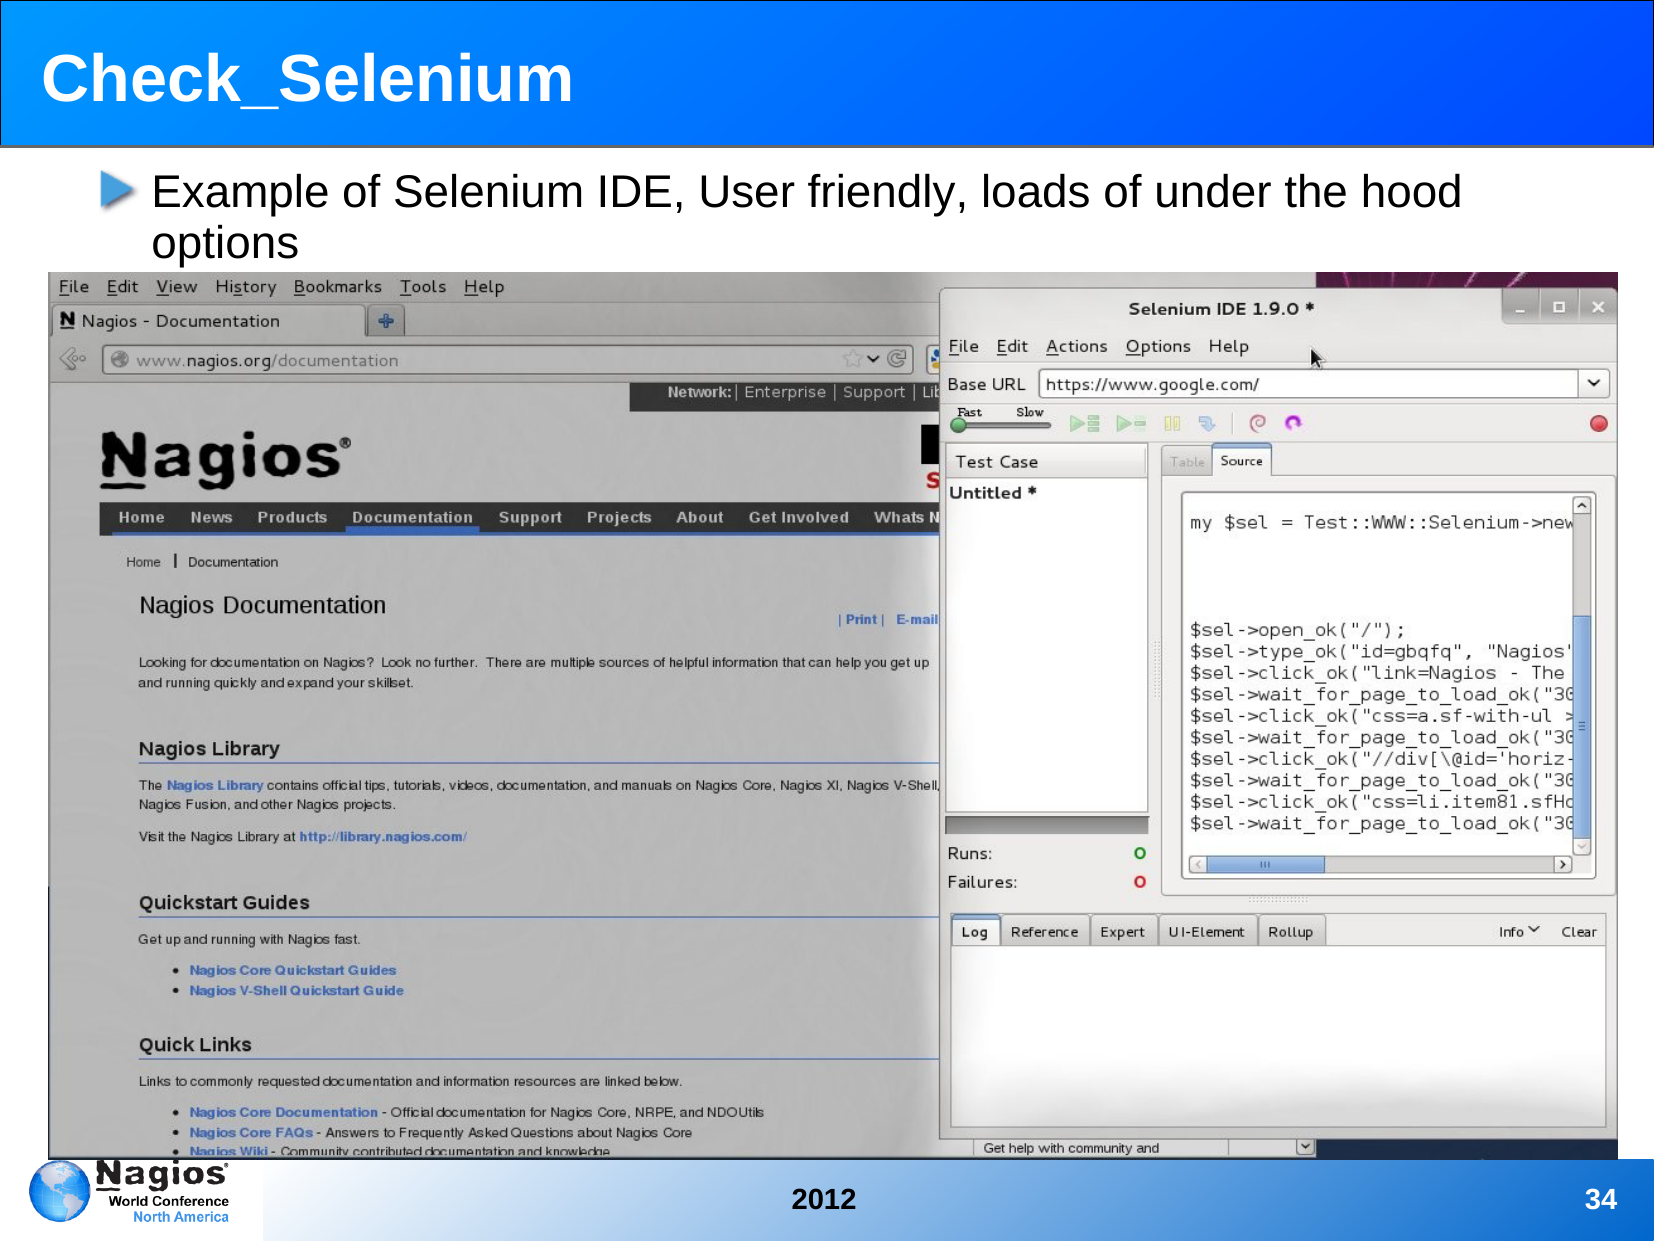

# Check_Selenium
Example of Selenium IDE, User friendly, loads of under the hood options
2011
34